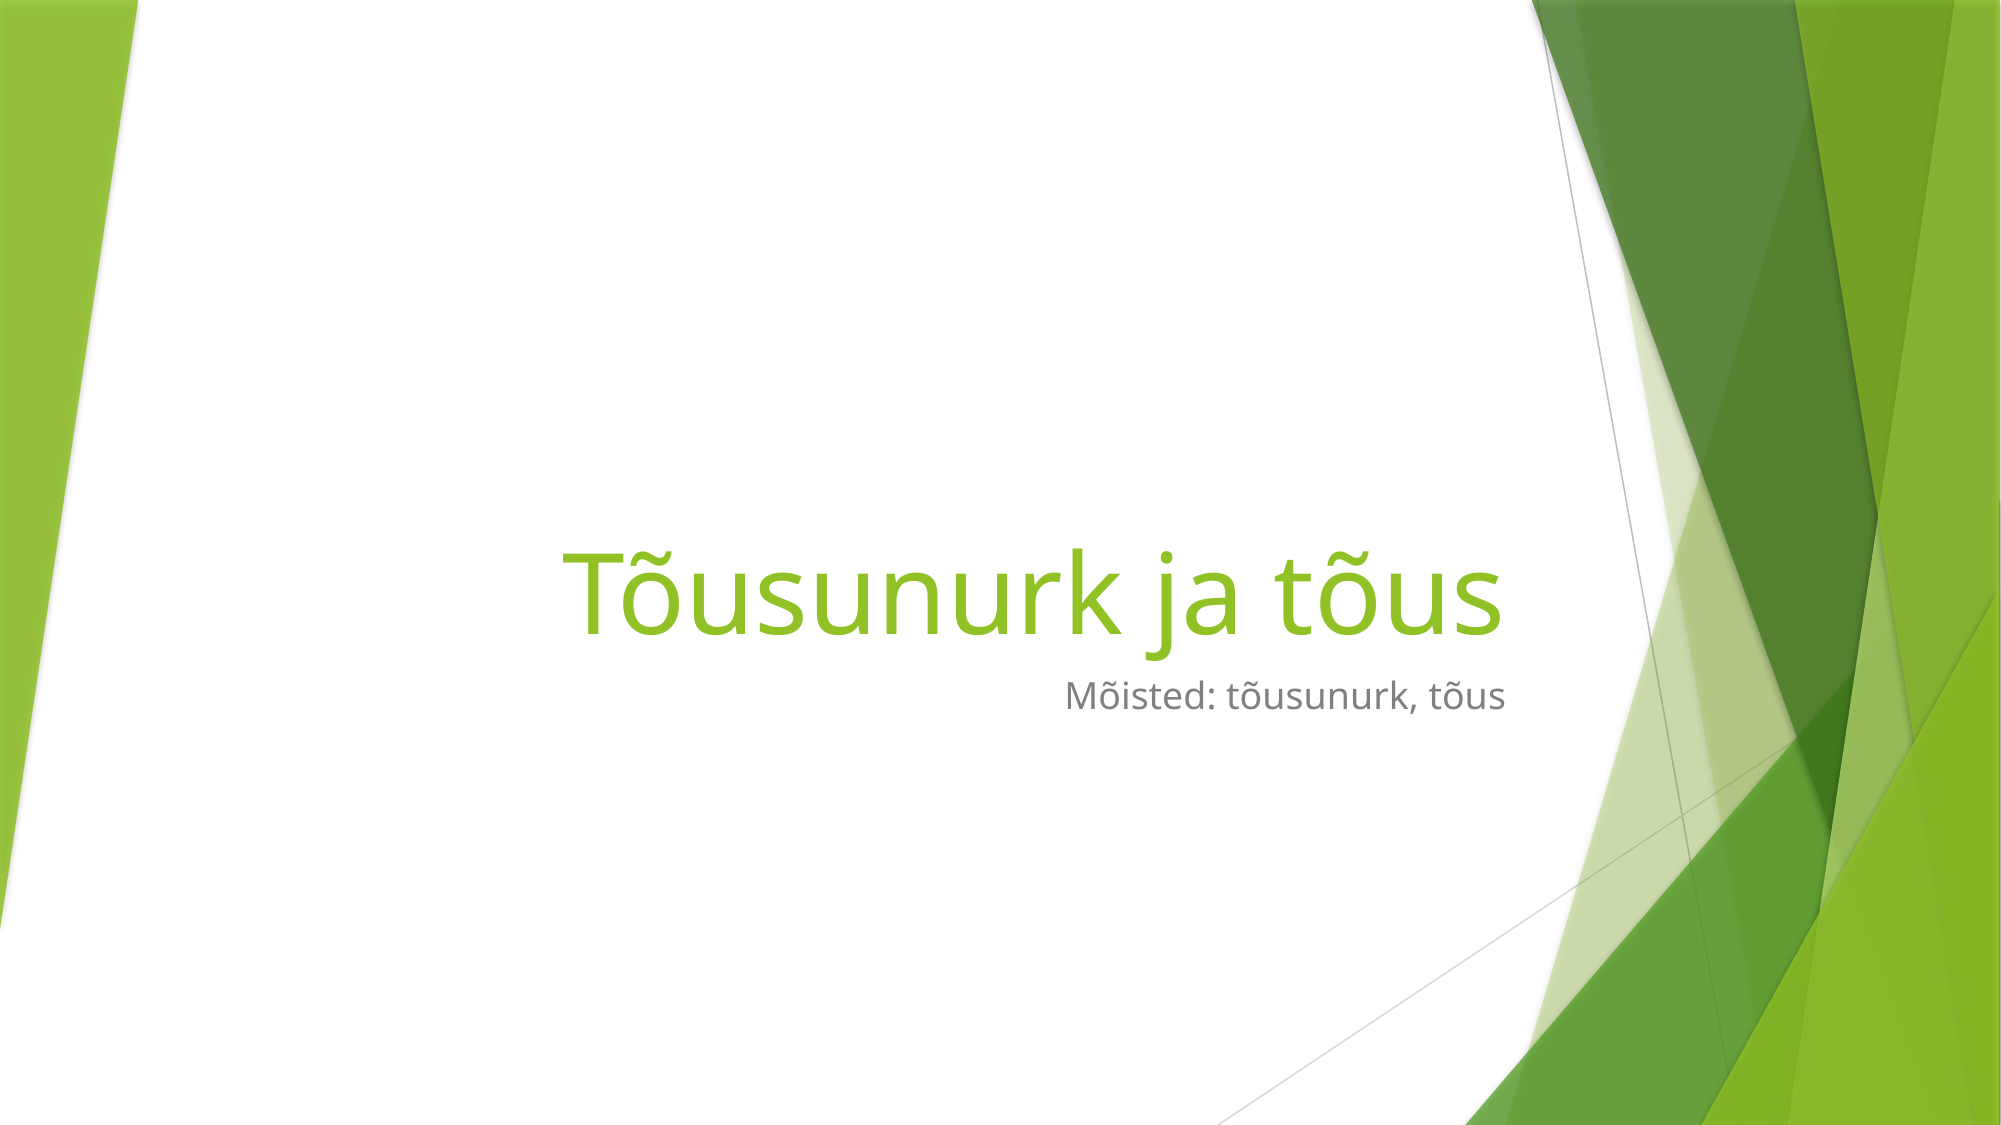

# Tõusunurk ja tõus
Mõisted: tõusunurk, tõus